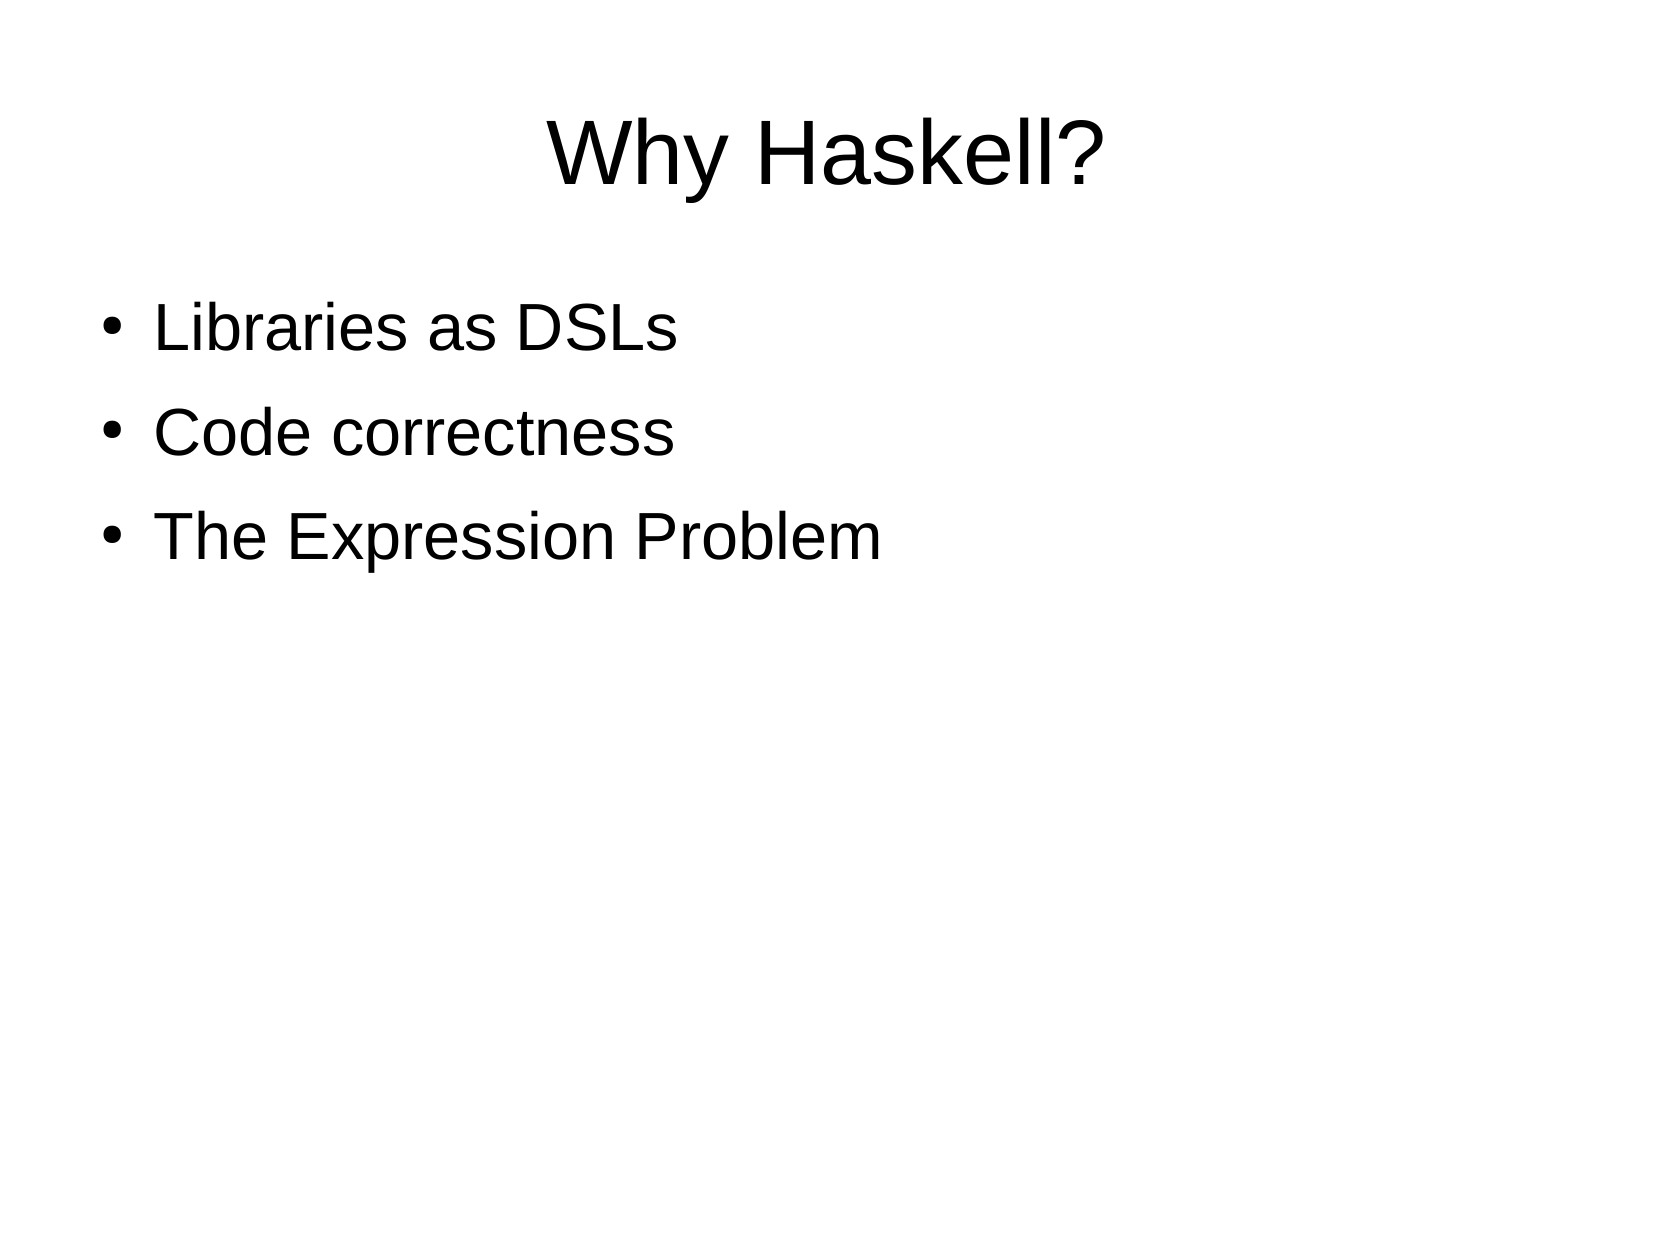

# Why Haskell?
Libraries as DSLs
Code correctness
The Expression Problem